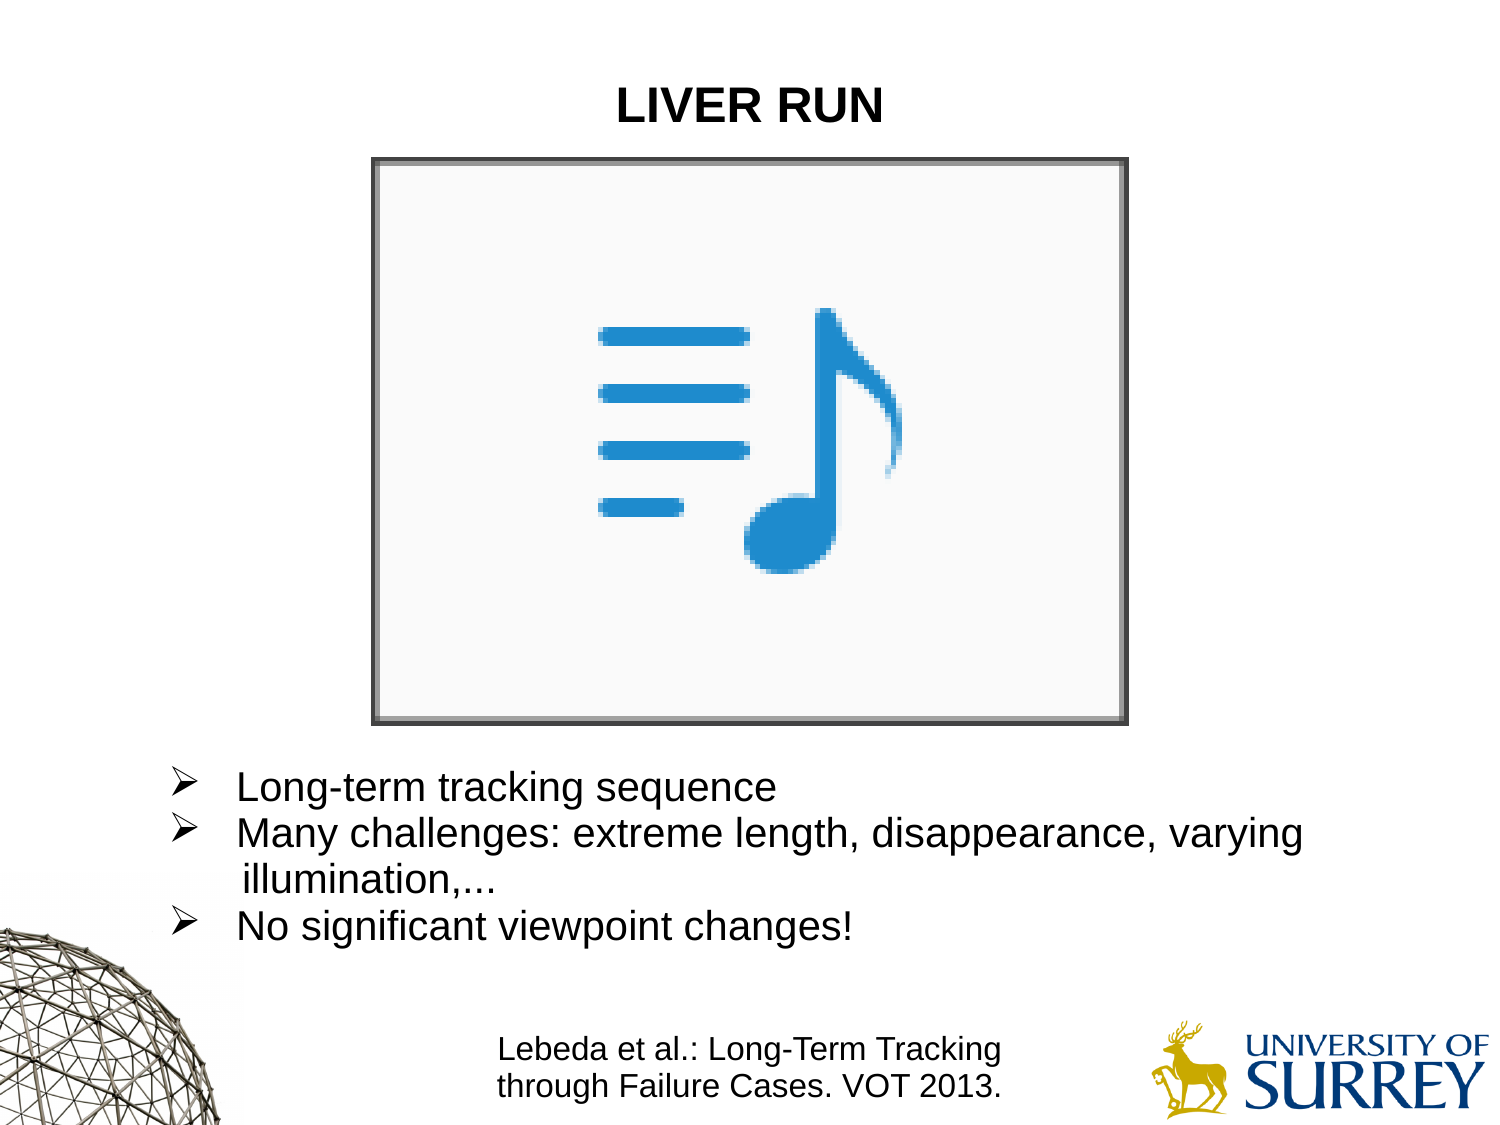

# LIVER RUN
 Long-term tracking sequence
 Many challenges: extreme length, disappearance, varying 		illumination,...
 No significant viewpoint changes!
Lebeda et al.: Long-Term Tracking
through Failure Cases. VOT 2013.